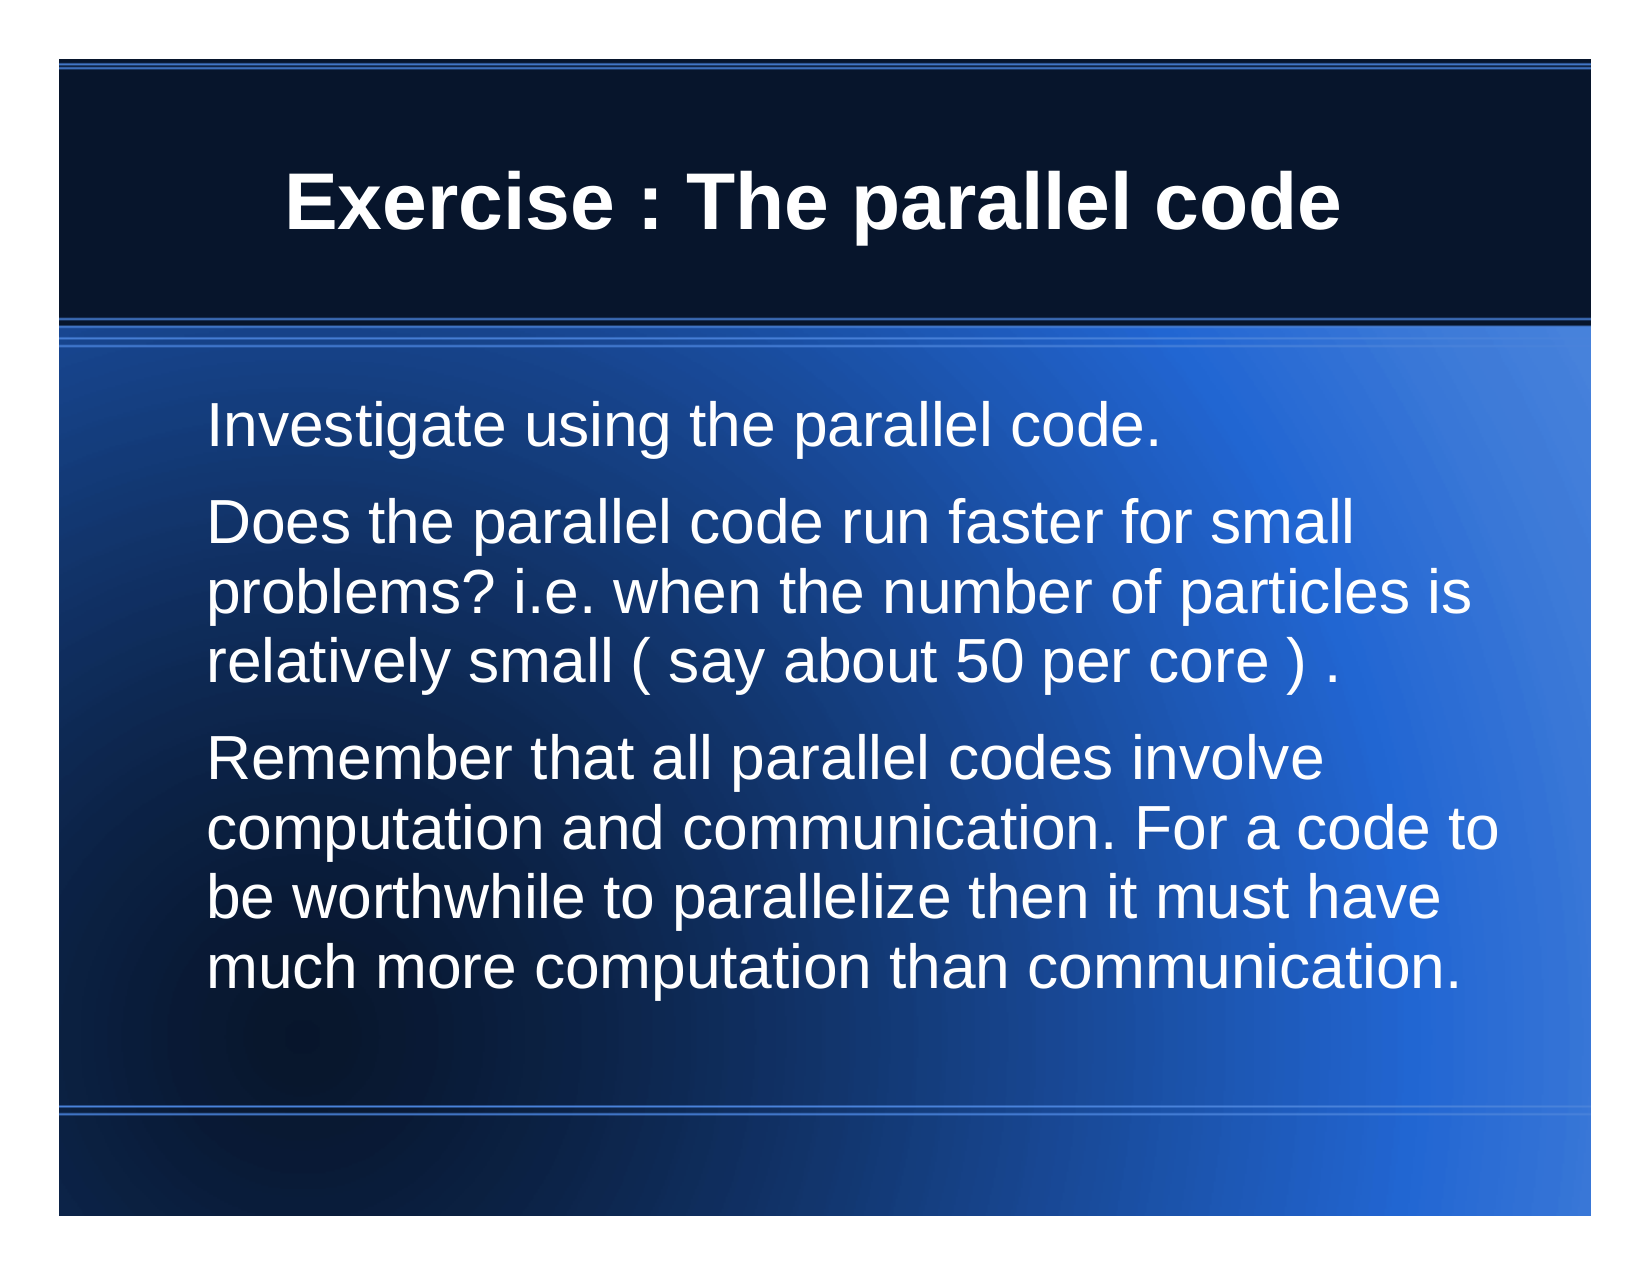

# Exercise : The parallel code
Investigate using the parallel code.
Does the parallel code run faster for small problems? i.e. when the number of particles is relatively small ( say about 50 per core ) .
Remember that all parallel codes involve computation and communication. For a code to be worthwhile to parallelize then it must have much more computation than communication.